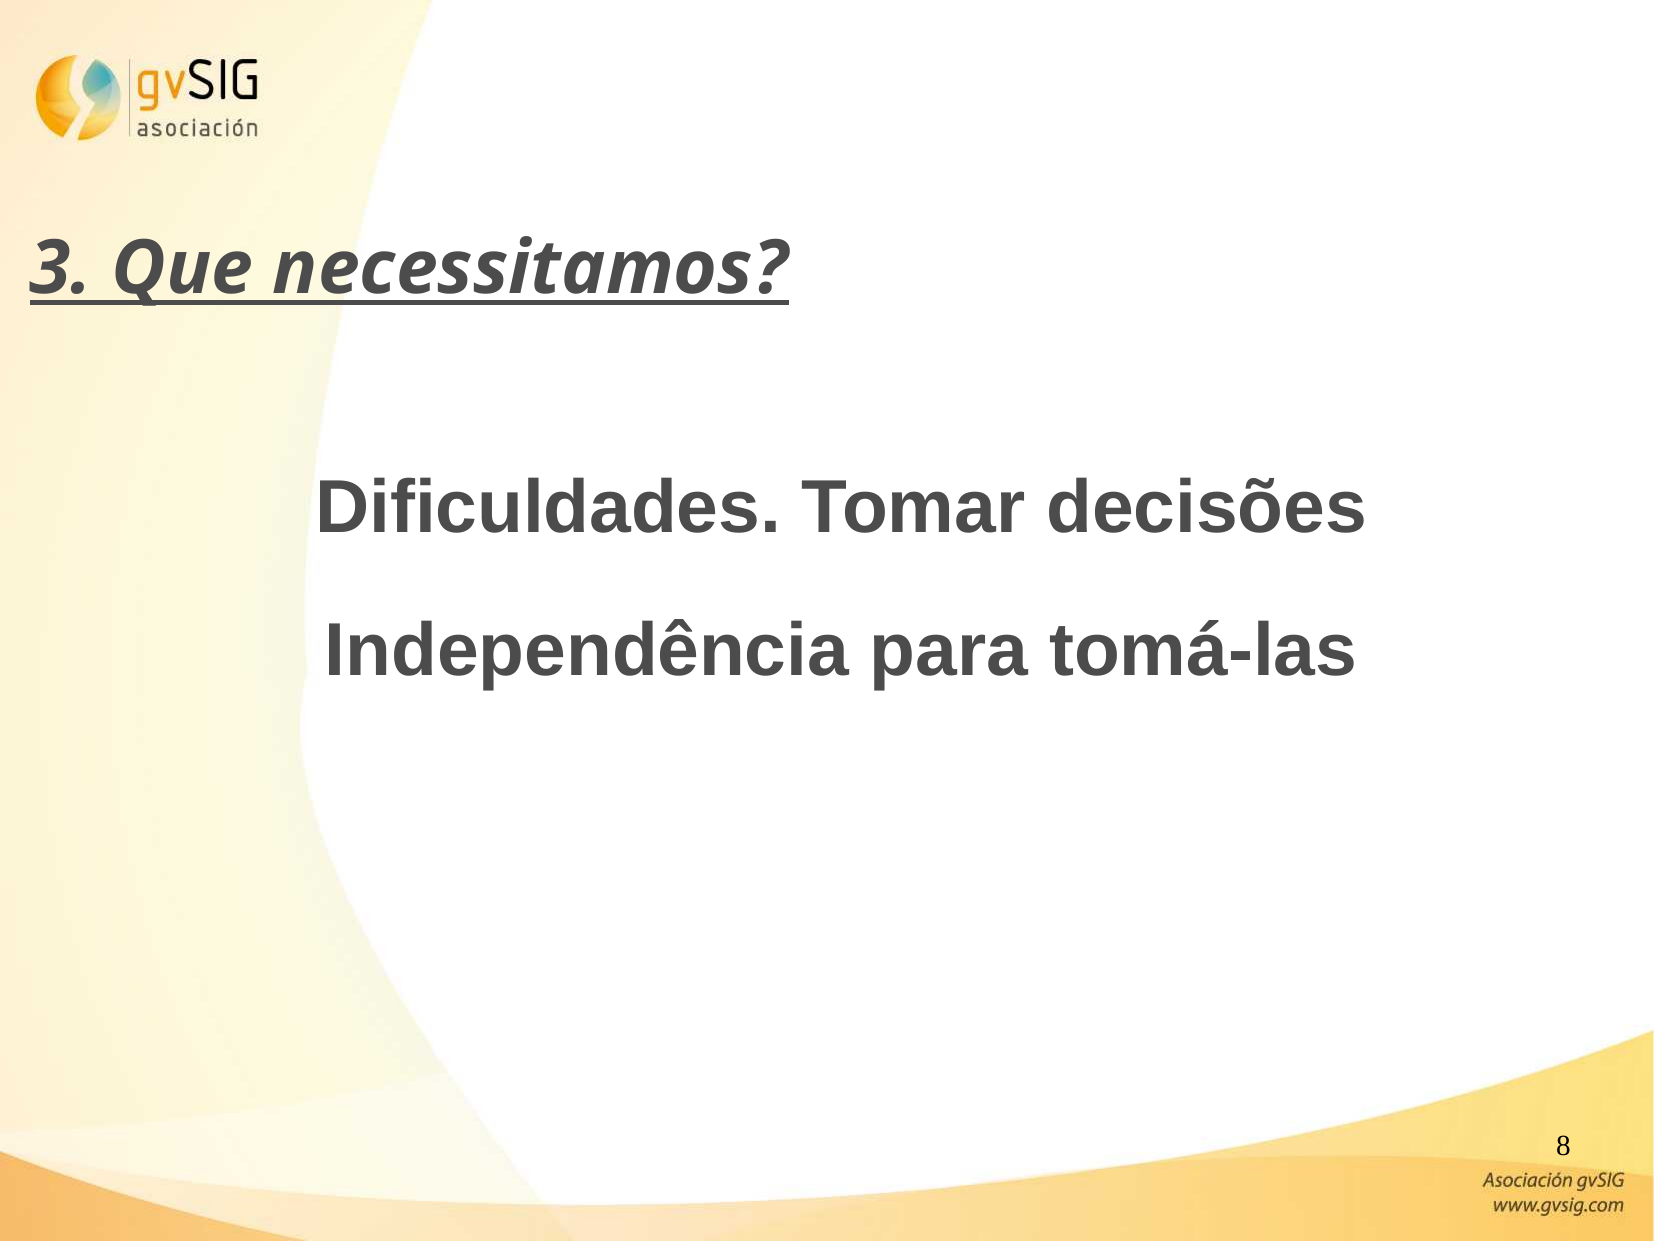

# 3. Que necessitamos?
Dificuldades. Tomar decisões
Independência para tomá-las
8